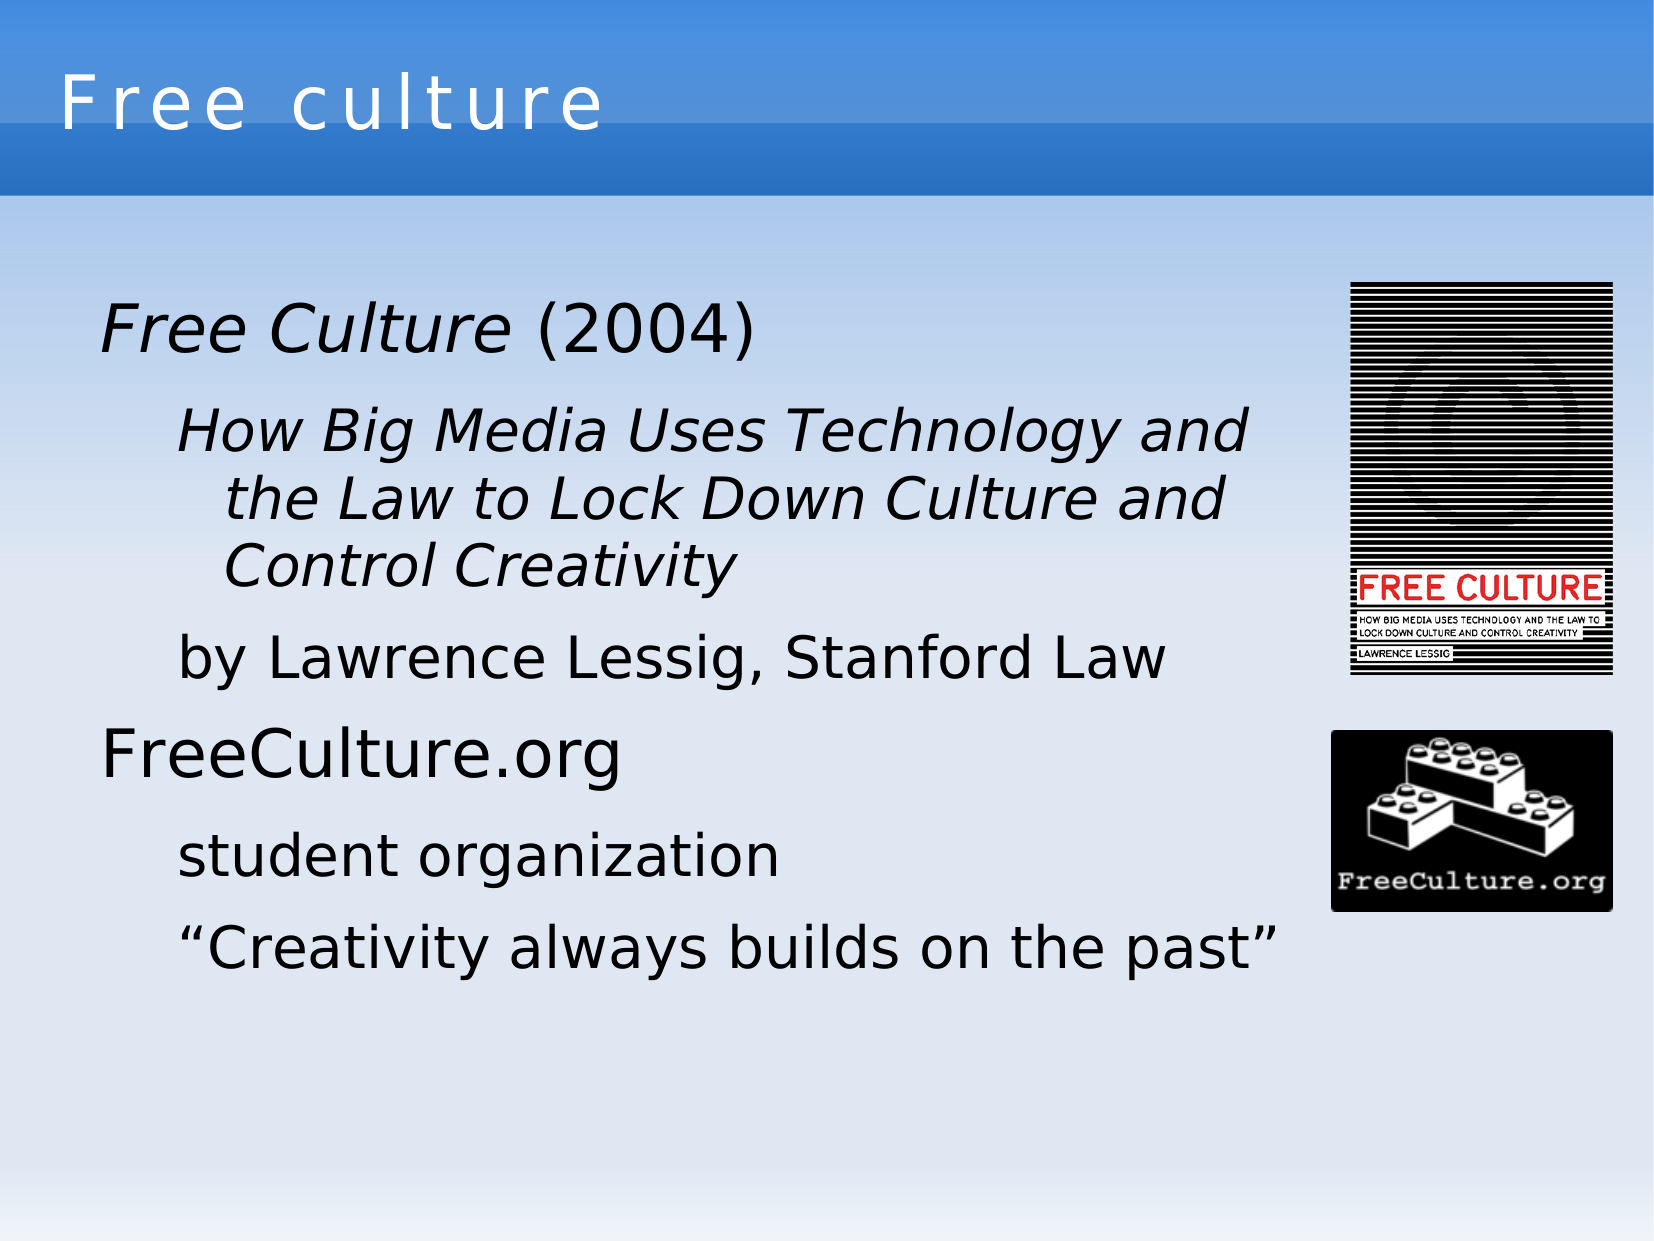

# Free culture
Free Culture (2004)
How Big Media Uses Technology and the Law to Lock Down Culture and Control Creativity
by Lawrence Lessig, Stanford Law
FreeCulture.org
student organization
“Creativity always builds on the past”